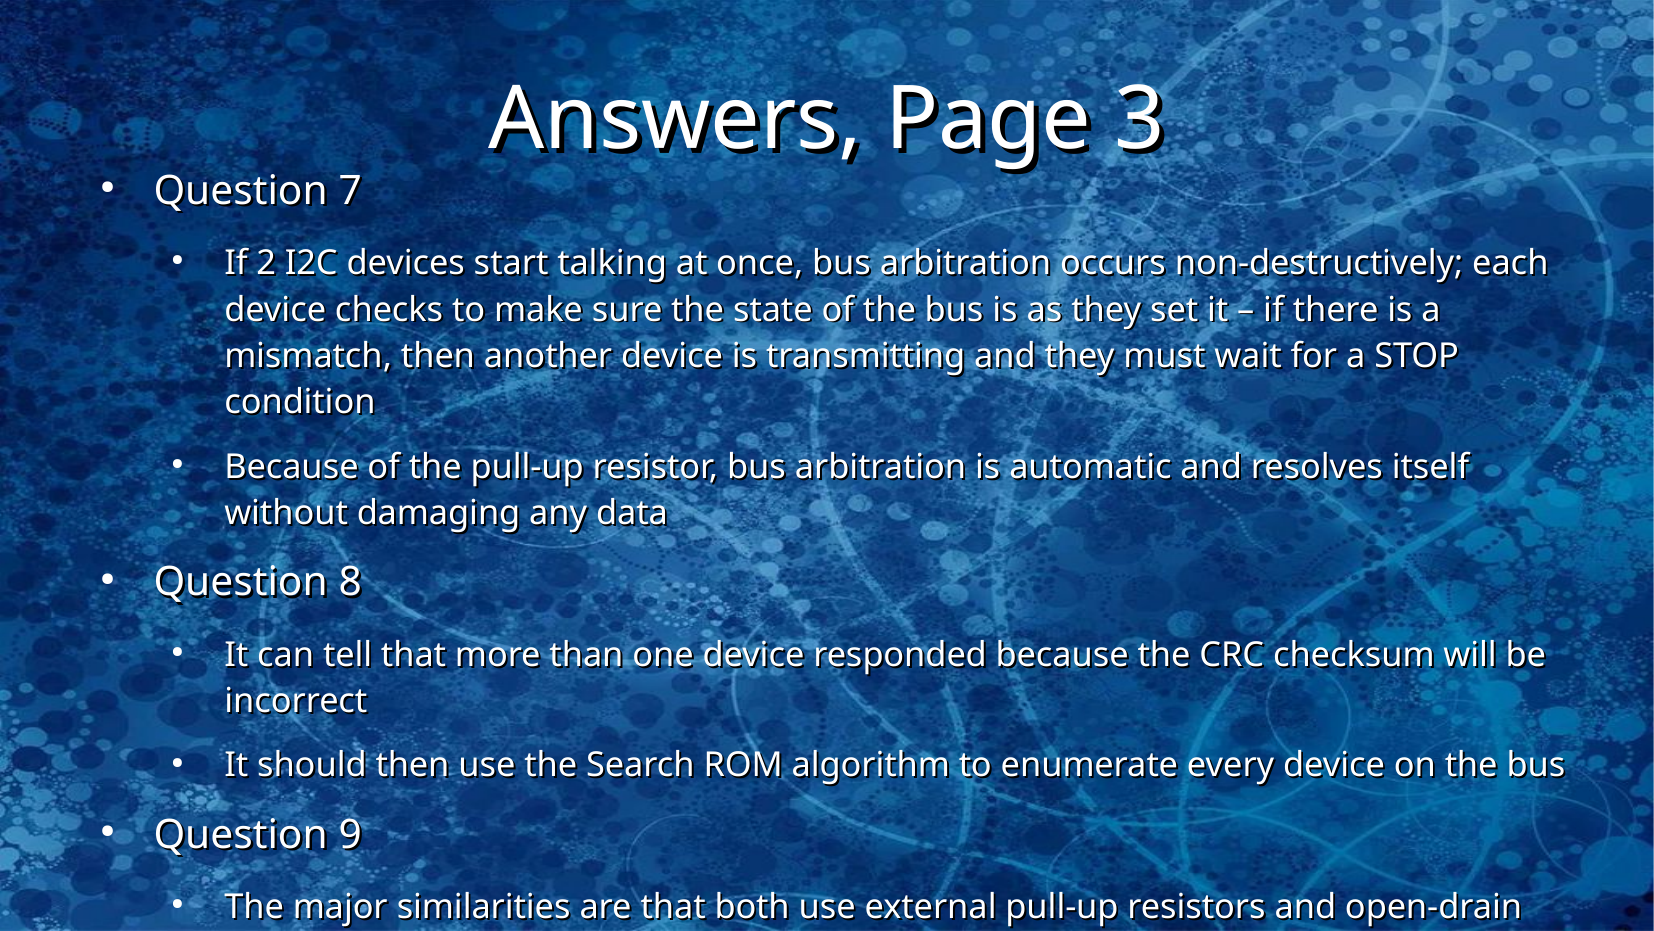

# Answers, Page 3
Question 7
If 2 I2C devices start talking at once, bus arbitration occurs non-destructively; each device checks to make sure the state of the bus is as they set it – if there is a mismatch, then another device is transmitting and they must wait for a STOP condition
Because of the pull-up resistor, bus arbitration is automatic and resolves itself without damaging any data
Question 8
It can tell that more than one device responded because the CRC checksum will be incorrect
It should then use the Search ROM algorithm to enumerate every device on the bus
Question 9
The major similarities are that both use external pull-up resistors and open-drain outputs to control the bus
Too much capacitance will slow bus communication down; it can be corrected with a stronger pull-up resistor